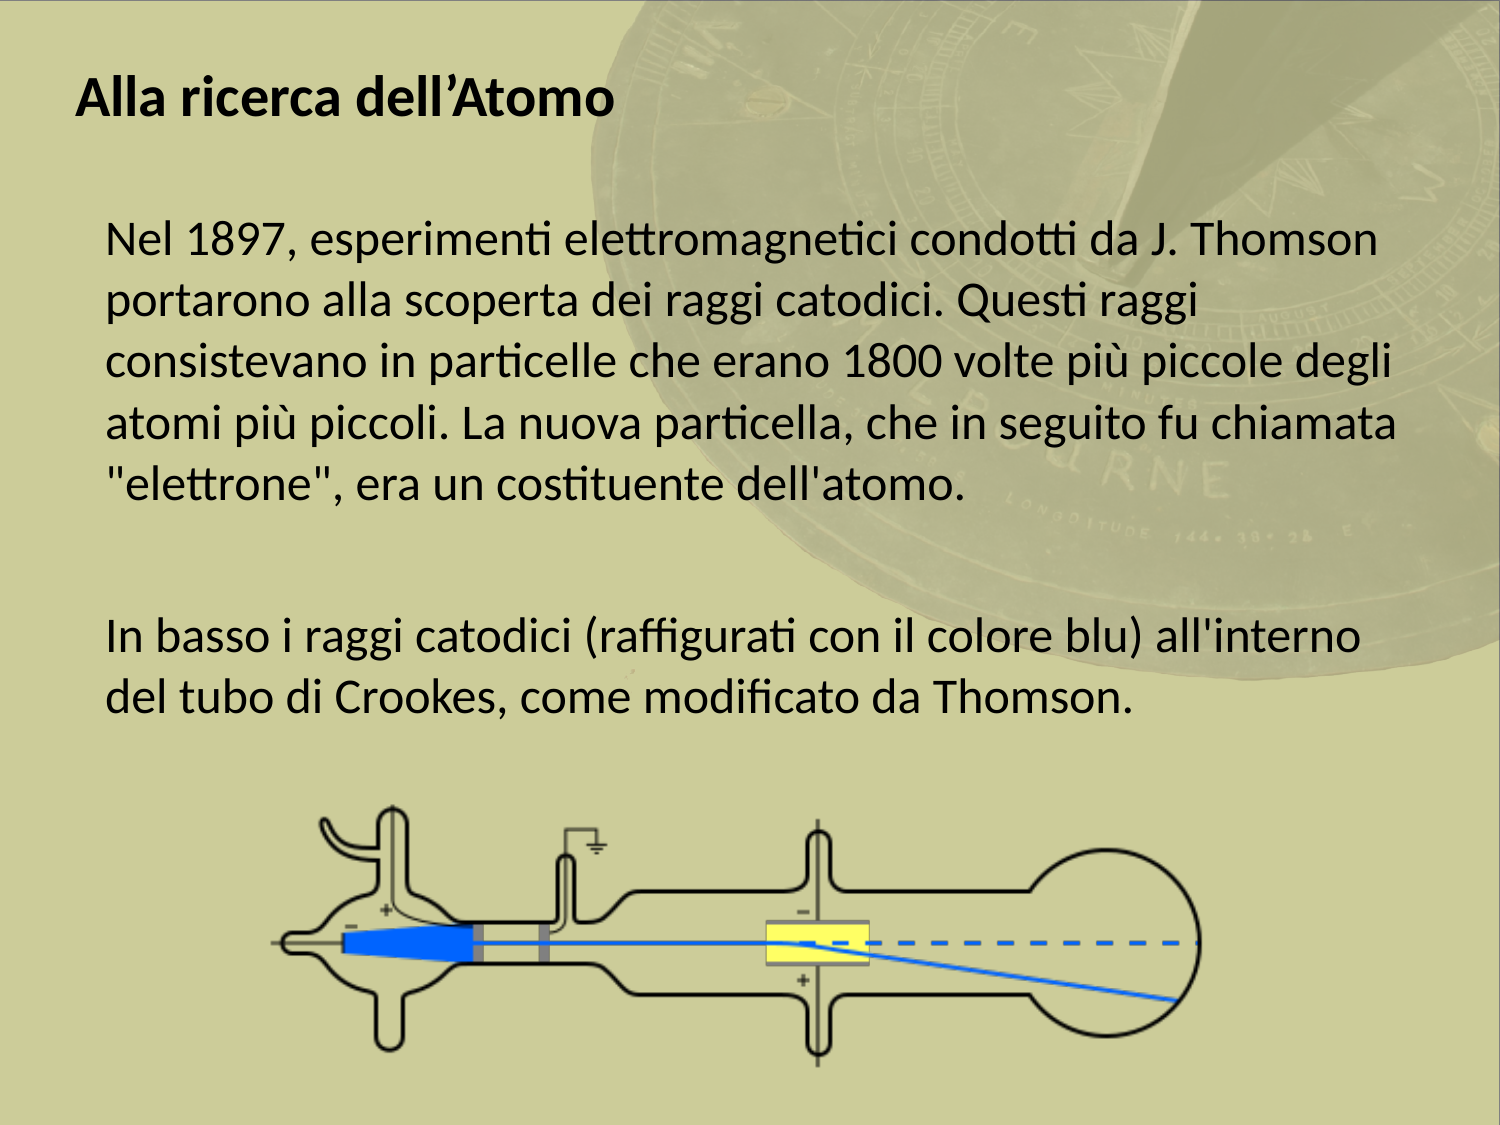

# Alla ricerca dell’Atomo
Nel 1897, esperimenti elettromagnetici condotti da J. Thomson portarono alla scoperta dei raggi catodici. Questi raggi consistevano in particelle che erano 1800 volte più piccole degli atomi più piccoli. La nuova particella, che in seguito fu chiamata "elettrone", era un costituente dell'atomo.
In basso i raggi catodici (raffigurati con il colore blu) all'interno del tubo di Crookes, come modificato da Thomson.